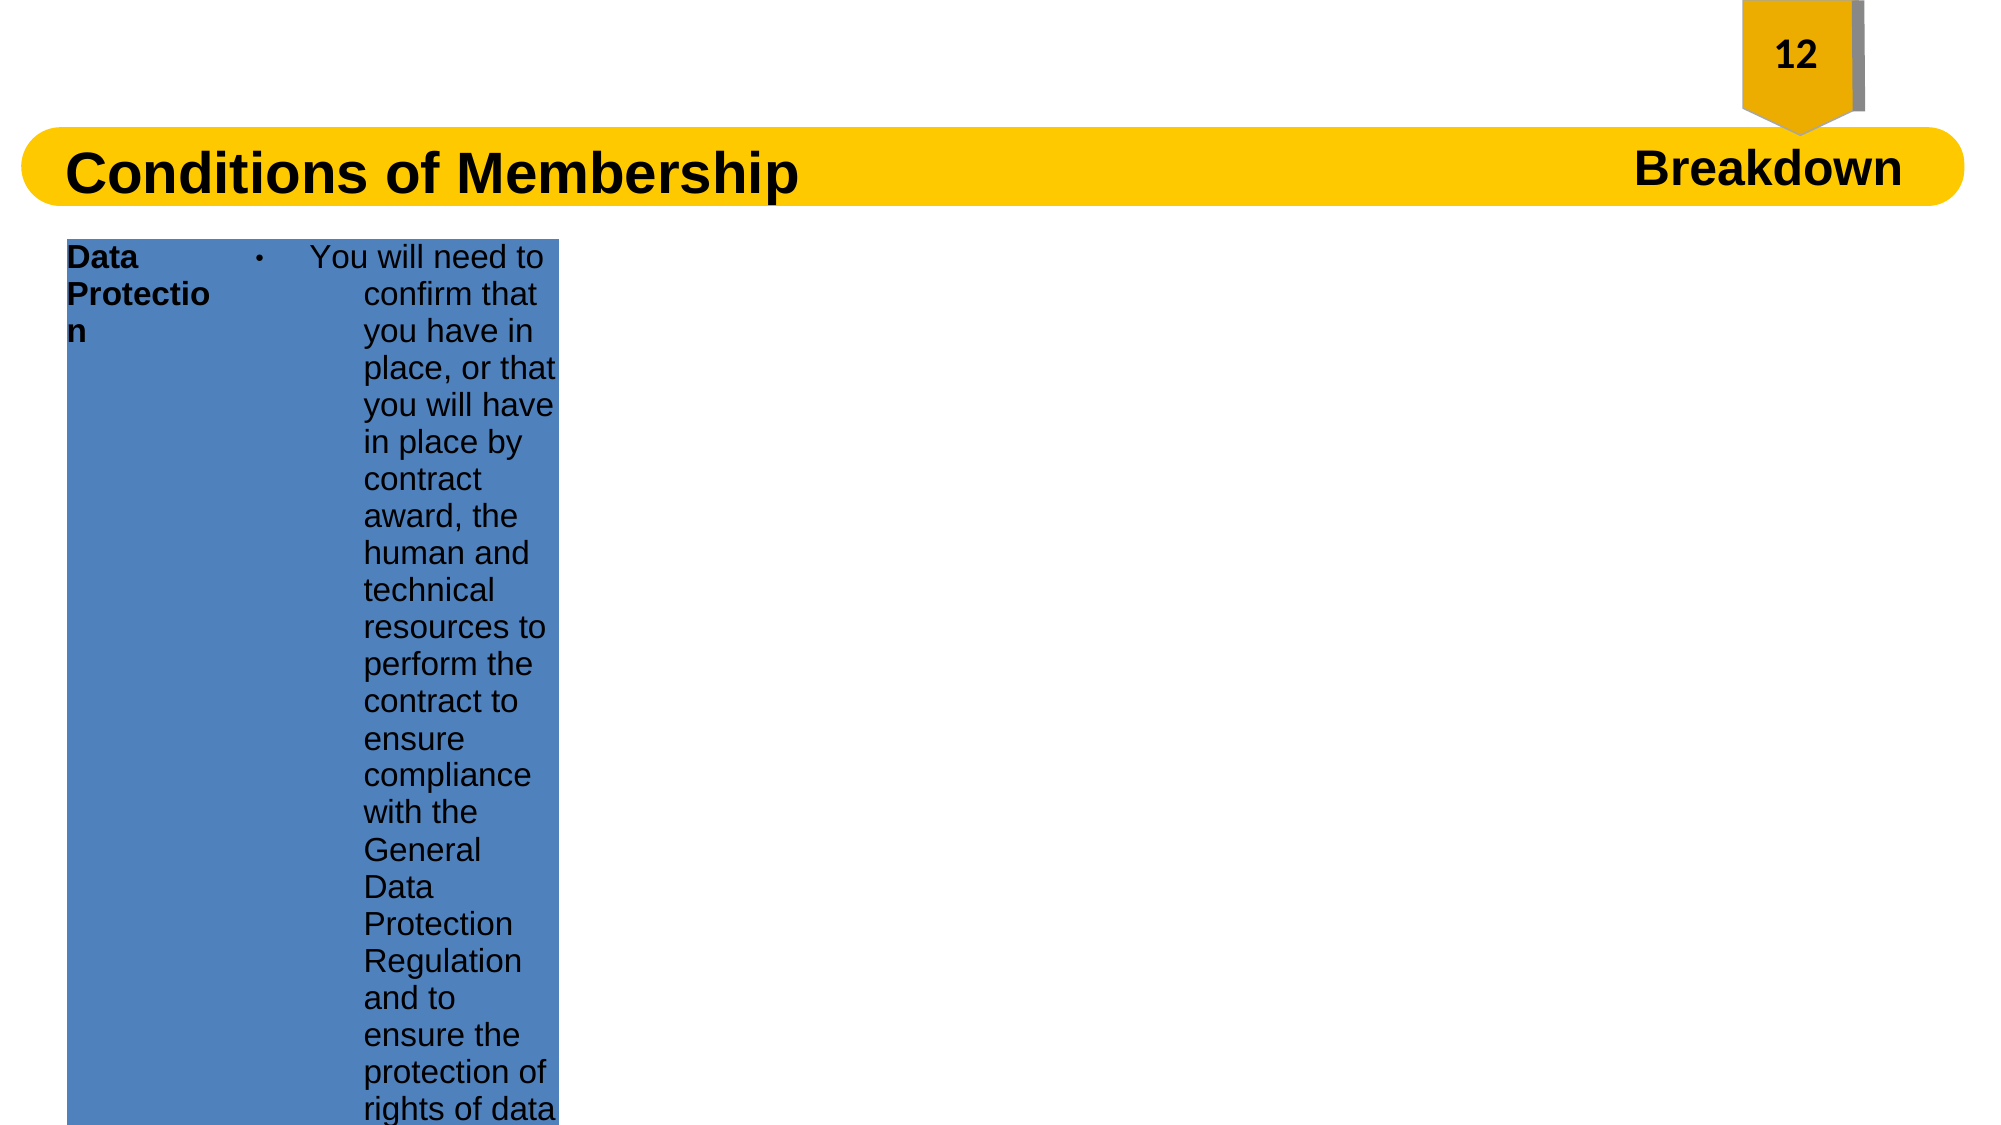

12
Conditions of Membership
# Breakdown
| Data Protection | You will need to confirm that you have in place, or that you will have in place by contract award, the human and technical resources to perform the contract to ensure compliance with the General Data Protection Regulation and to ensure the protection of rights of data subjects. |
| --- | --- |
| Health and Safety | You will need to confirm that you have in place adequate arrangement to manage health and safety effectively and control significant risks relevant to the requirement (including risks from the use of contractors where relevant). |
| Suppliers approach to payment (prompt payment) | If you intend to use a supply chain for delivery under this dynamic market, you must demonstrate you have effective systems in place to ensure a reliable supply chain. This criteria focuses on exploring your payment systems. Refer to PPN 015 and the associated guidance. A reporting period is a period of six calendar months as set out in theDFT Duty to Report: guidance to reportingpayment practices and performance |